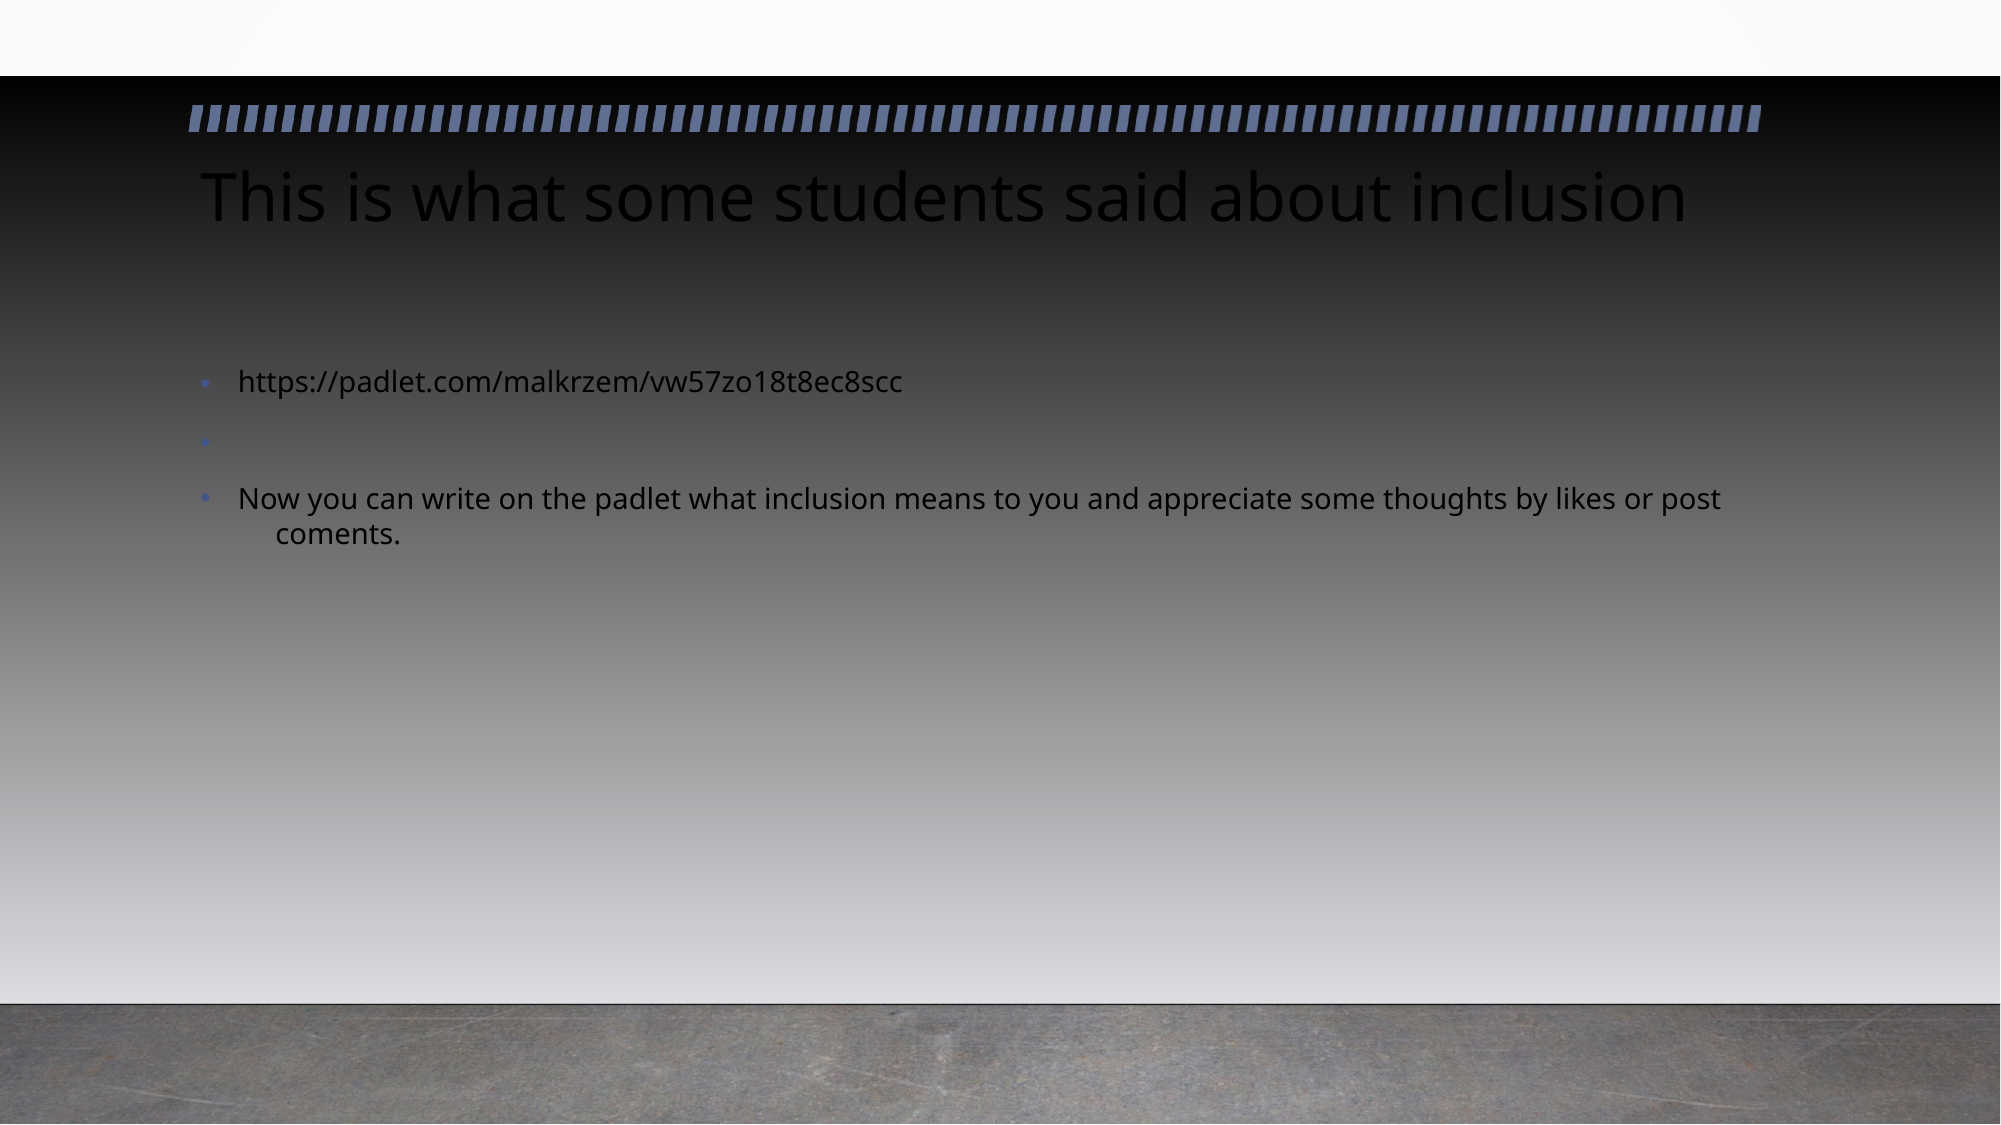

# This is what some students said about inclusion
https://padlet.com/malkrzem/vw57zo18t8ec8scc
Now you can write on the padlet what inclusion means to you and appreciate some thoughts by likes or post coments.